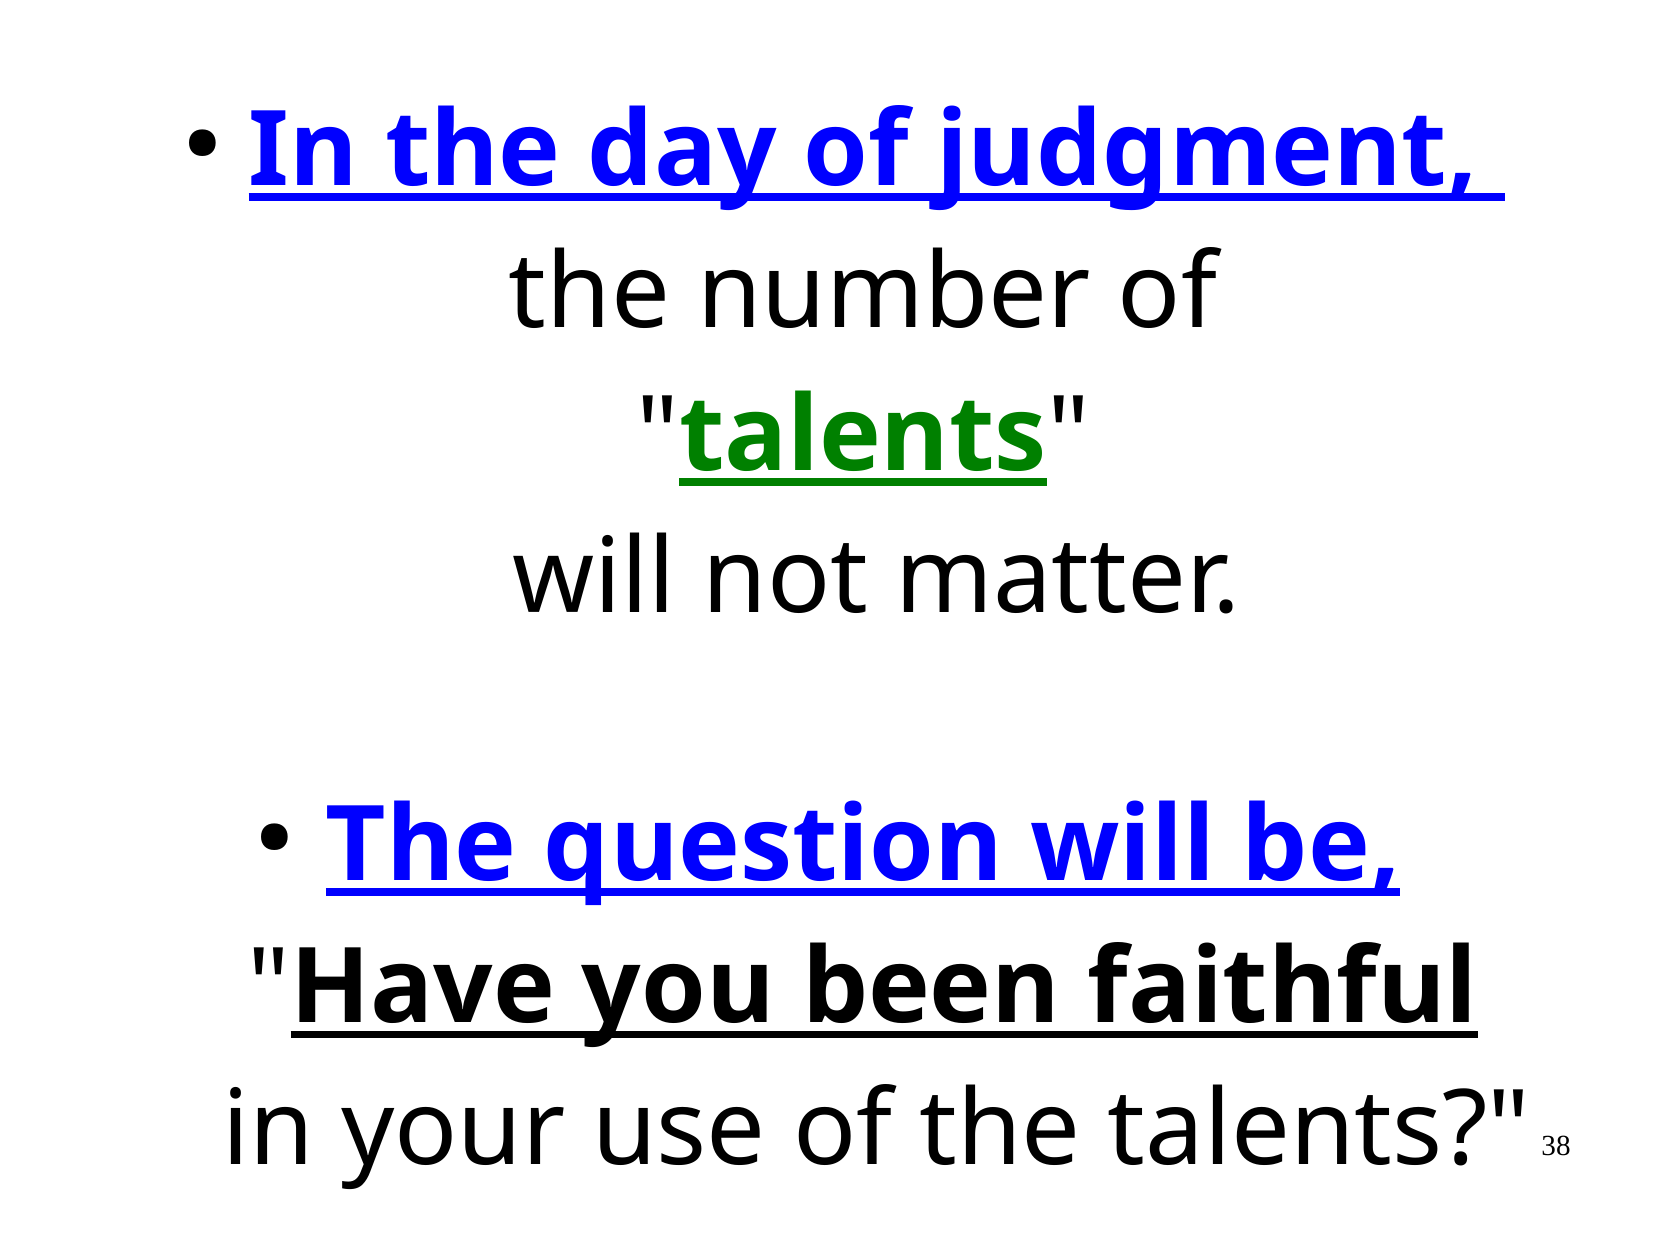

# In the day of judgment, the number of "talents" will not matter.
The question will be,
"Have you been faithful
in your use of the talents?"
38